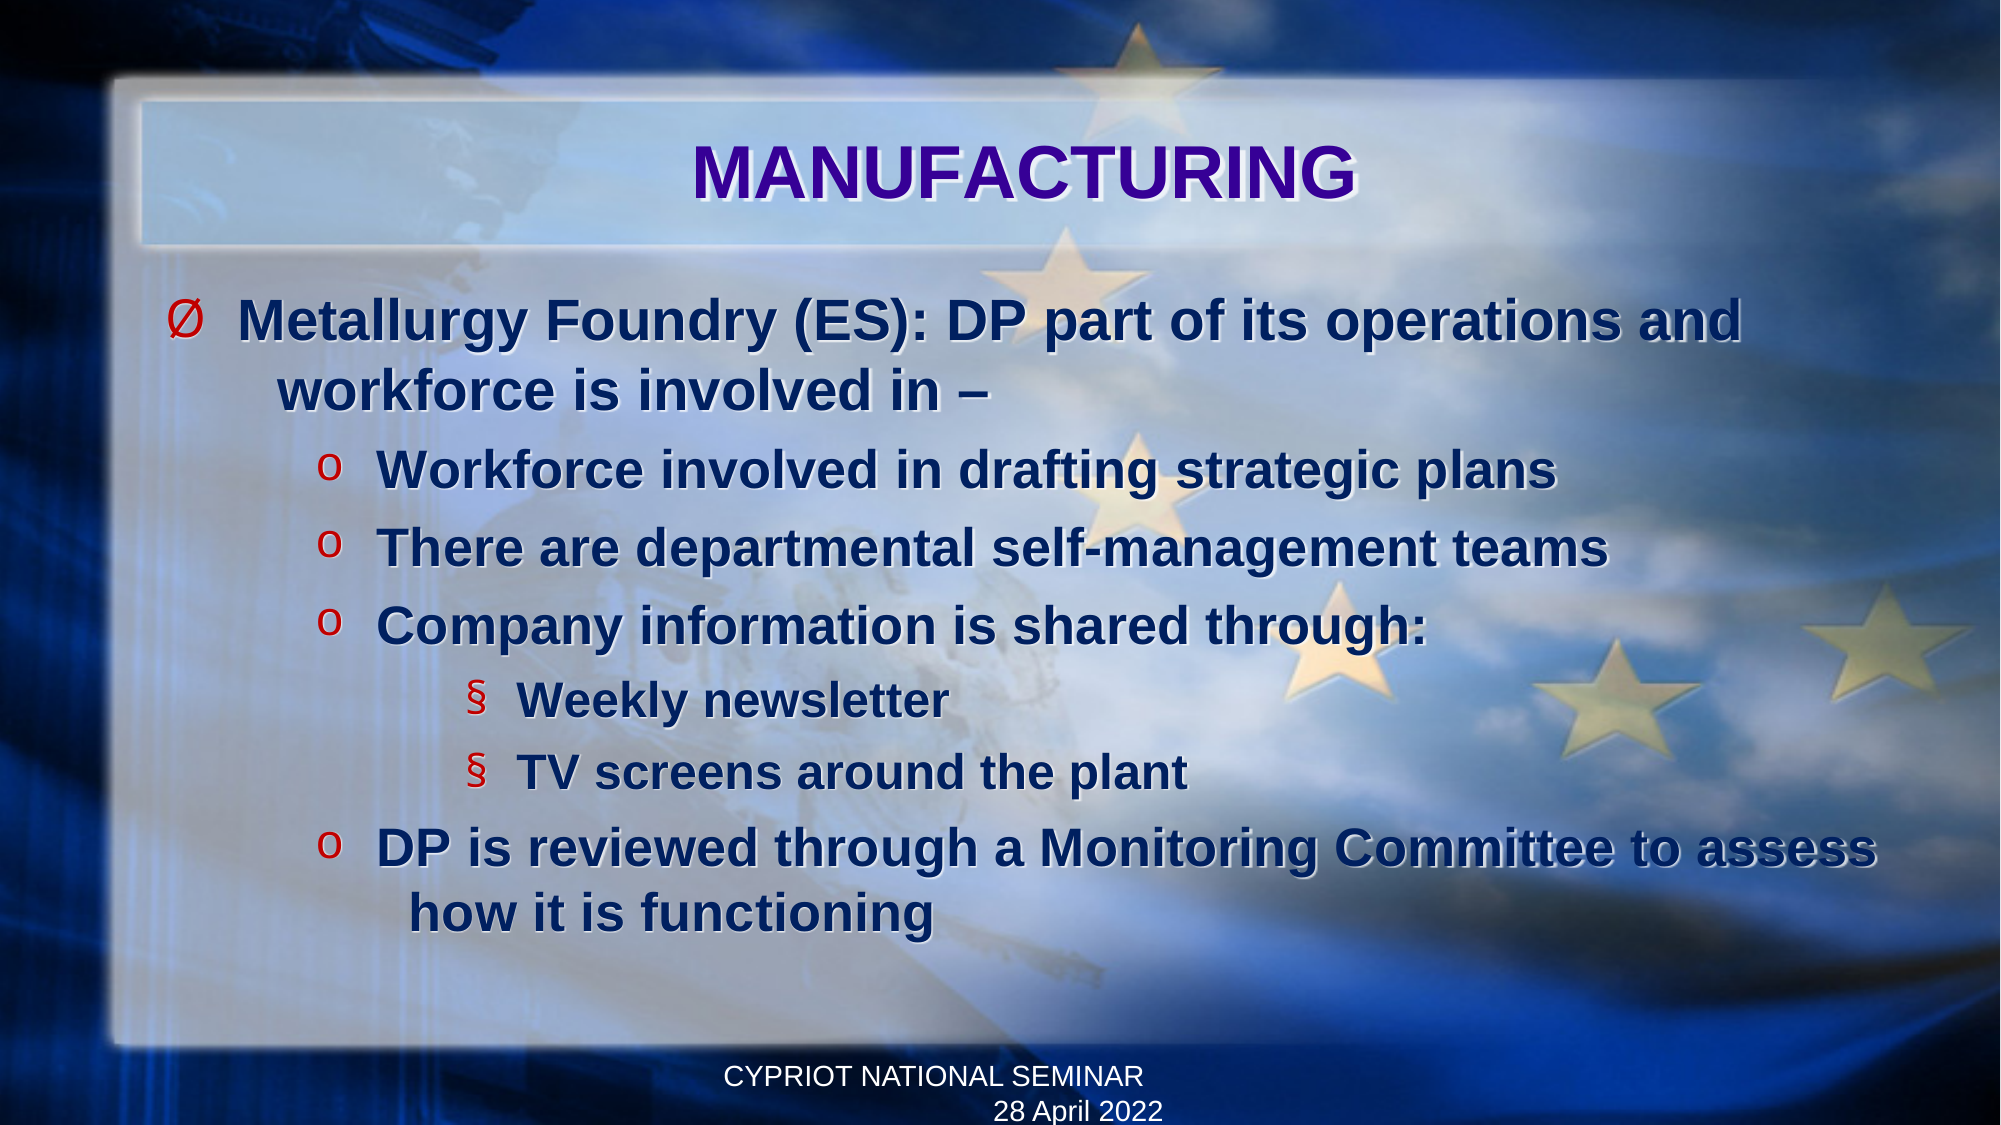

# MANUFACTURING
 Metallurgy Foundry (ES): DP part of its operations and workforce is involved in –
 Workforce involved in drafting strategic plans
 There are departmental self-management teams
 Company information is shared through:
 Weekly newsletter
 TV screens around the plant
 DP is reviewed through a Monitoring Committee to assess how it is functioning
CYPRIOT NATIONAL SEMINAR 28 April 2022